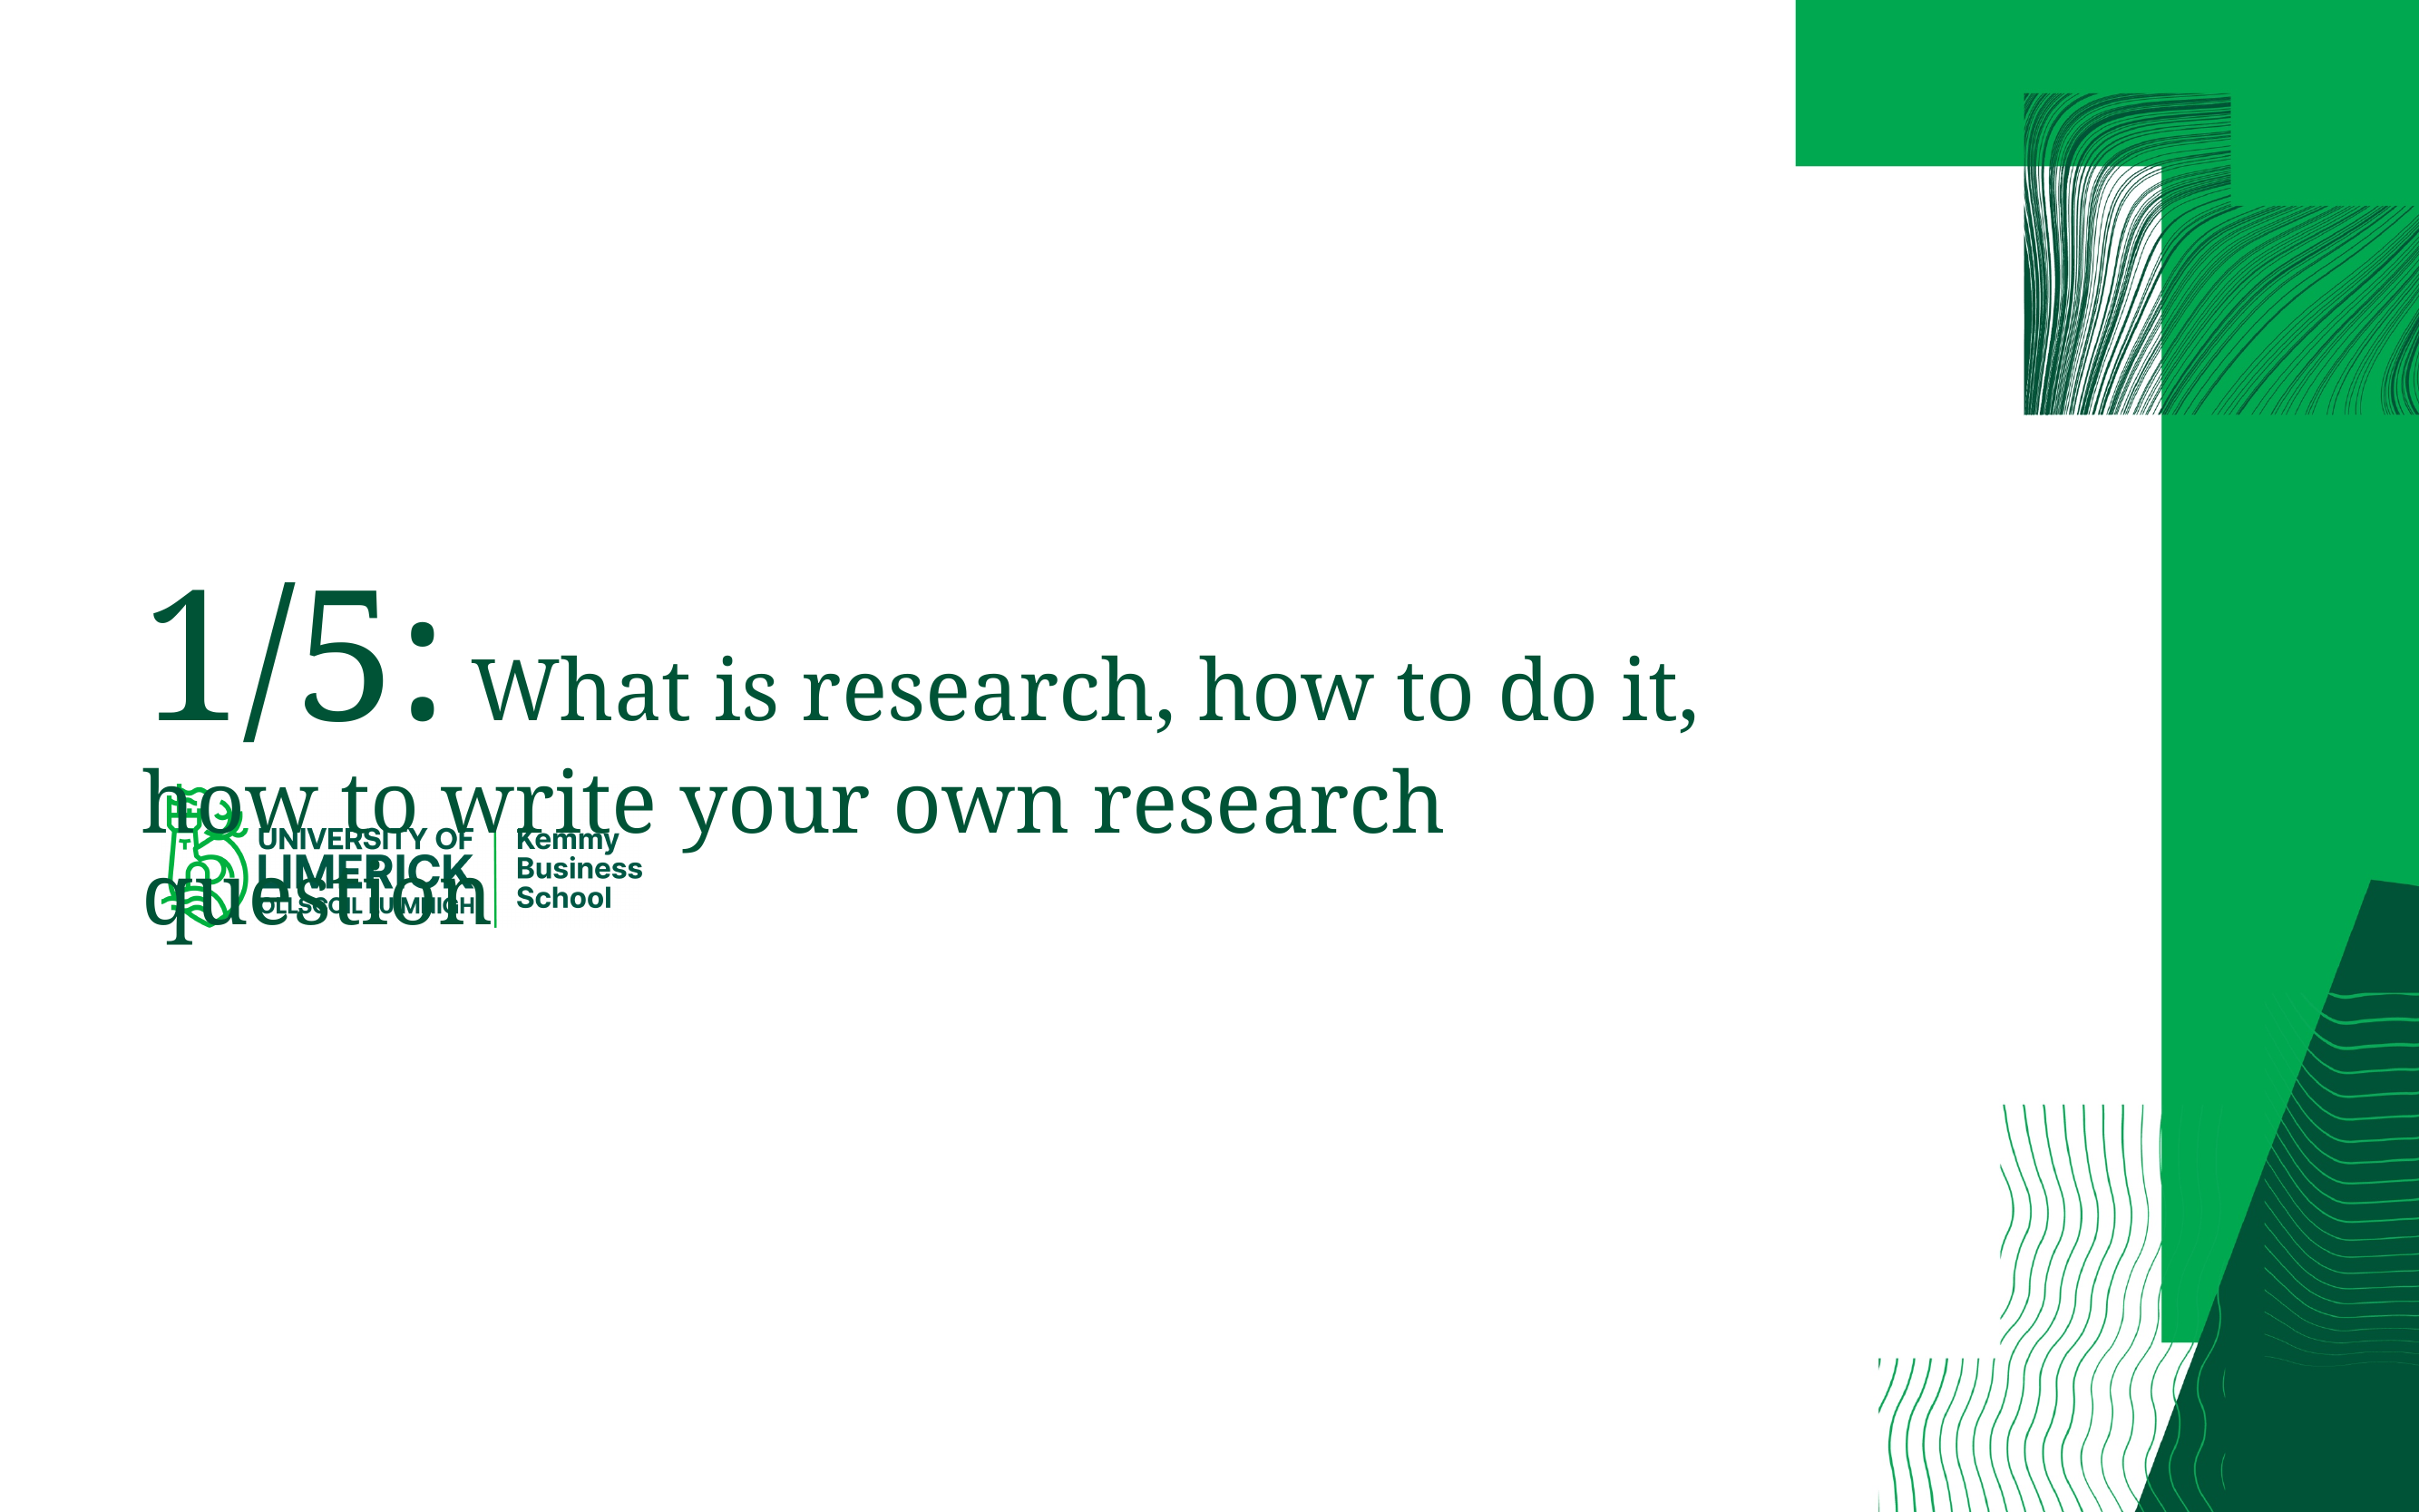

# 1/5: What is research, how to do it, how to write your own research question